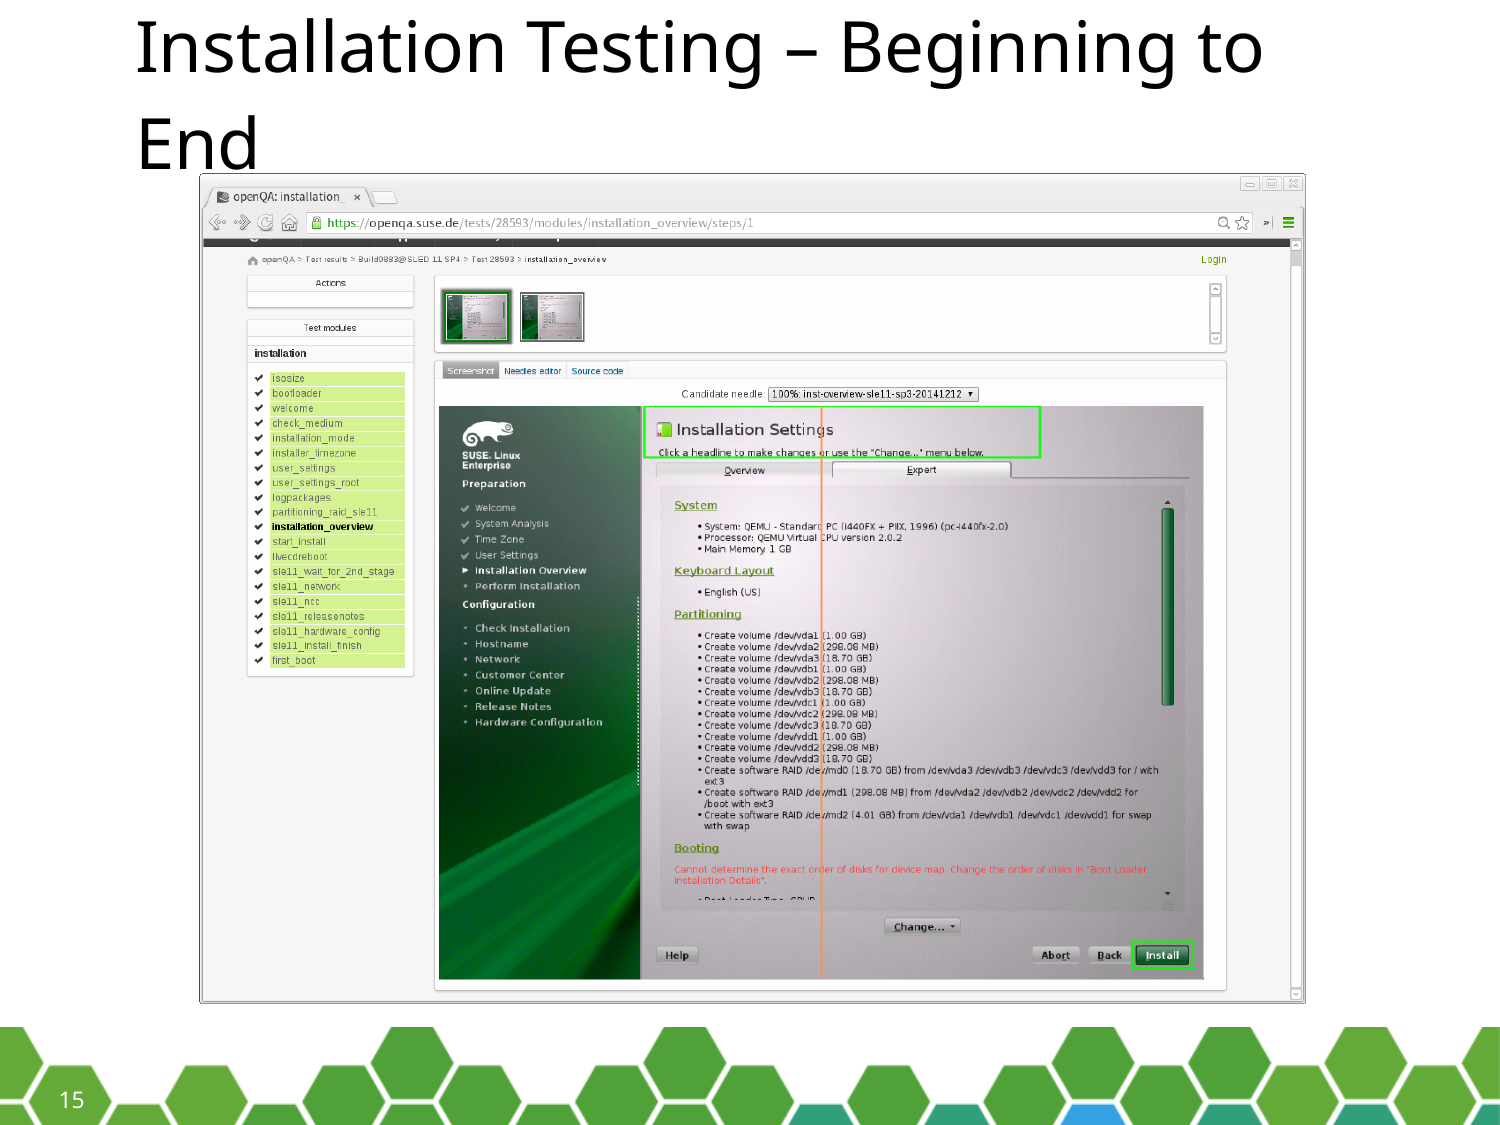

# Installation Testing – Beginning to End